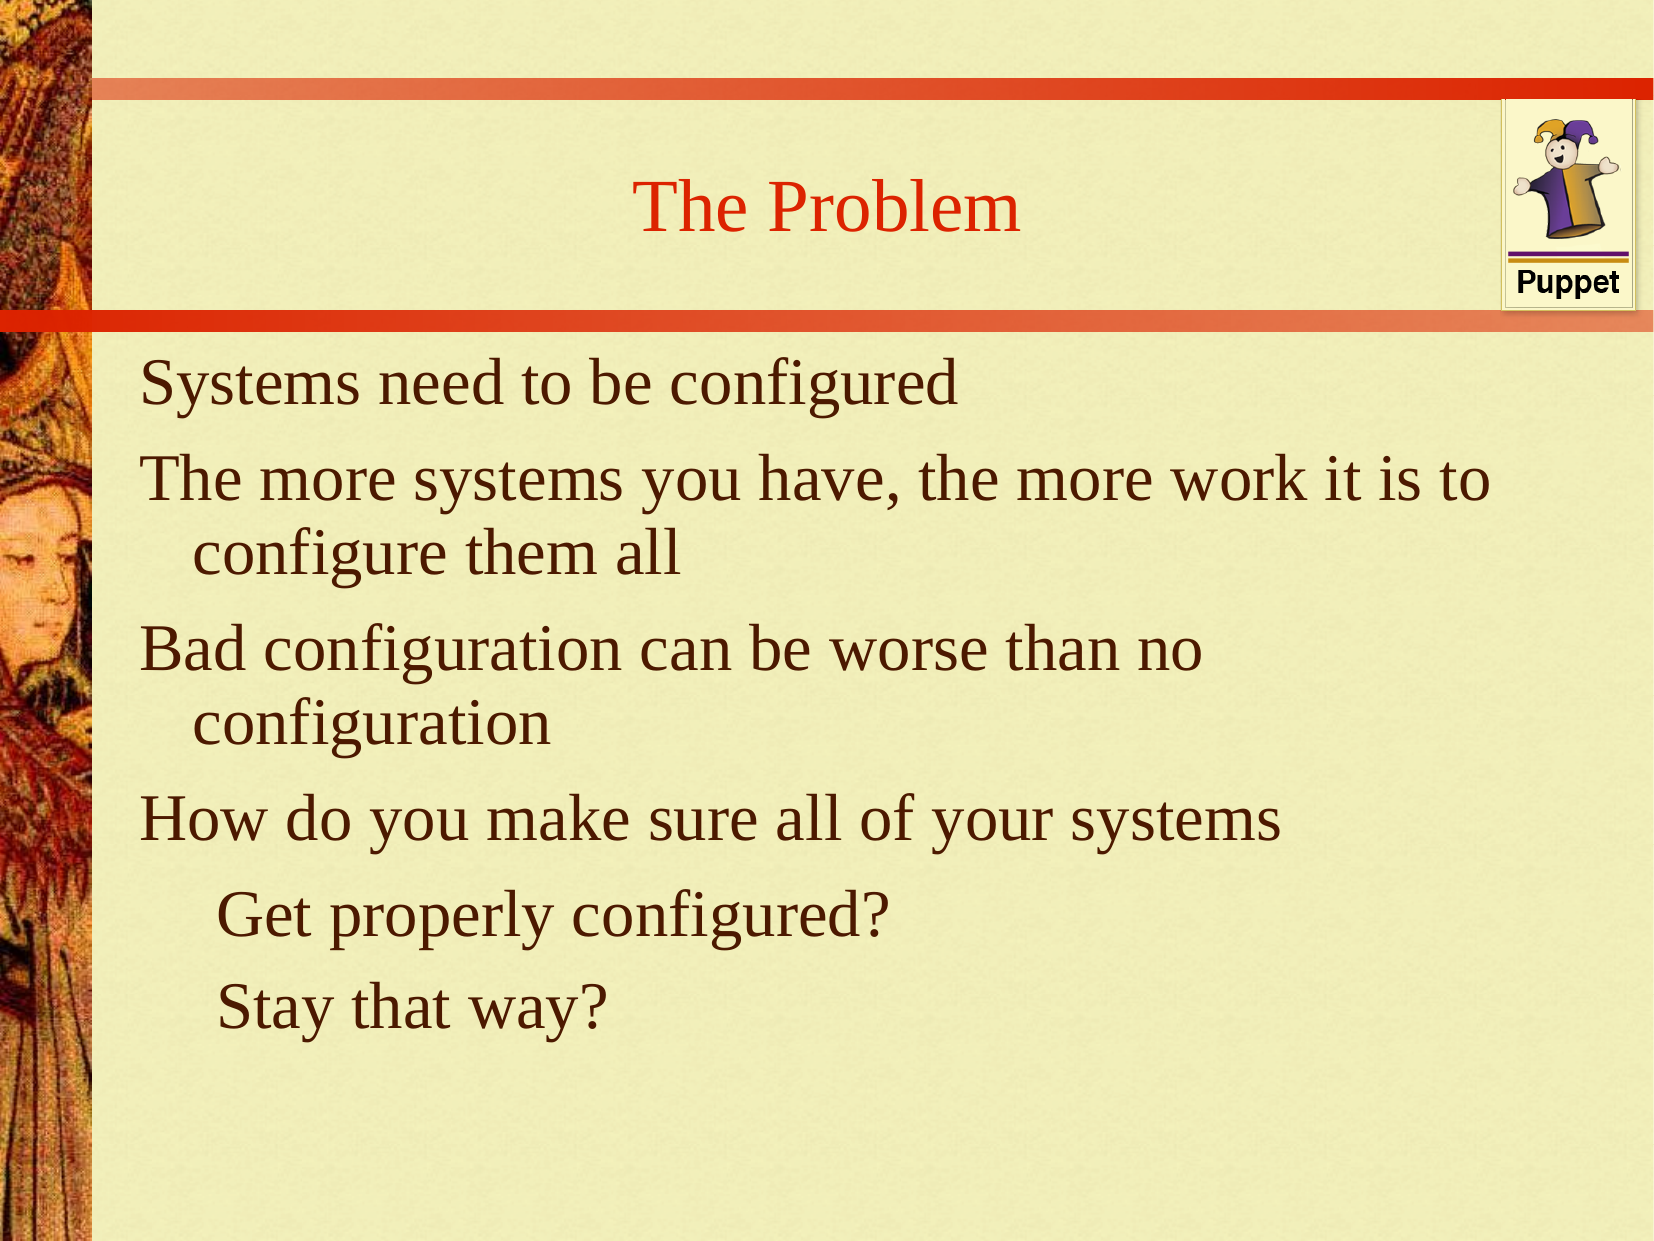

# The Problem
Systems need to be configured
The more systems you have, the more work it is to configure them all
Bad configuration can be worse than no configuration
How do you make sure all of your systems
Get properly configured?
Stay that way?